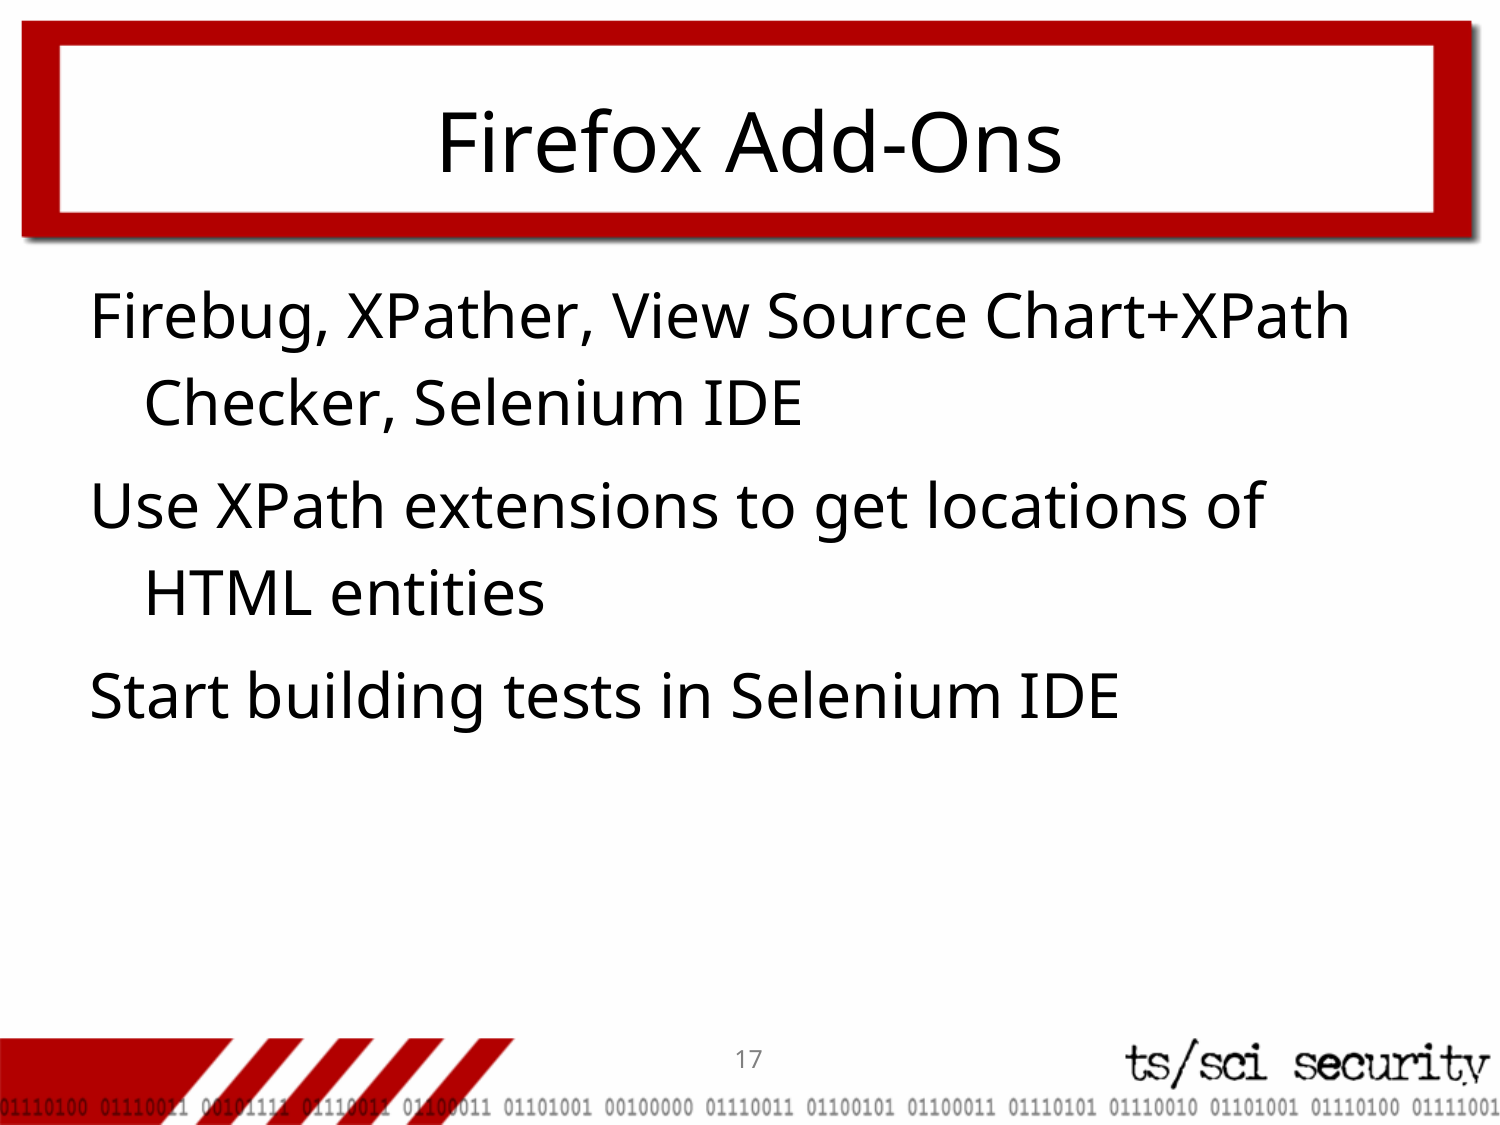

# Firefox Add-Ons
Firebug, XPather, View Source Chart+XPath Checker, Selenium IDE
Use XPath extensions to get locations of HTML entities
Start building tests in Selenium IDE
17